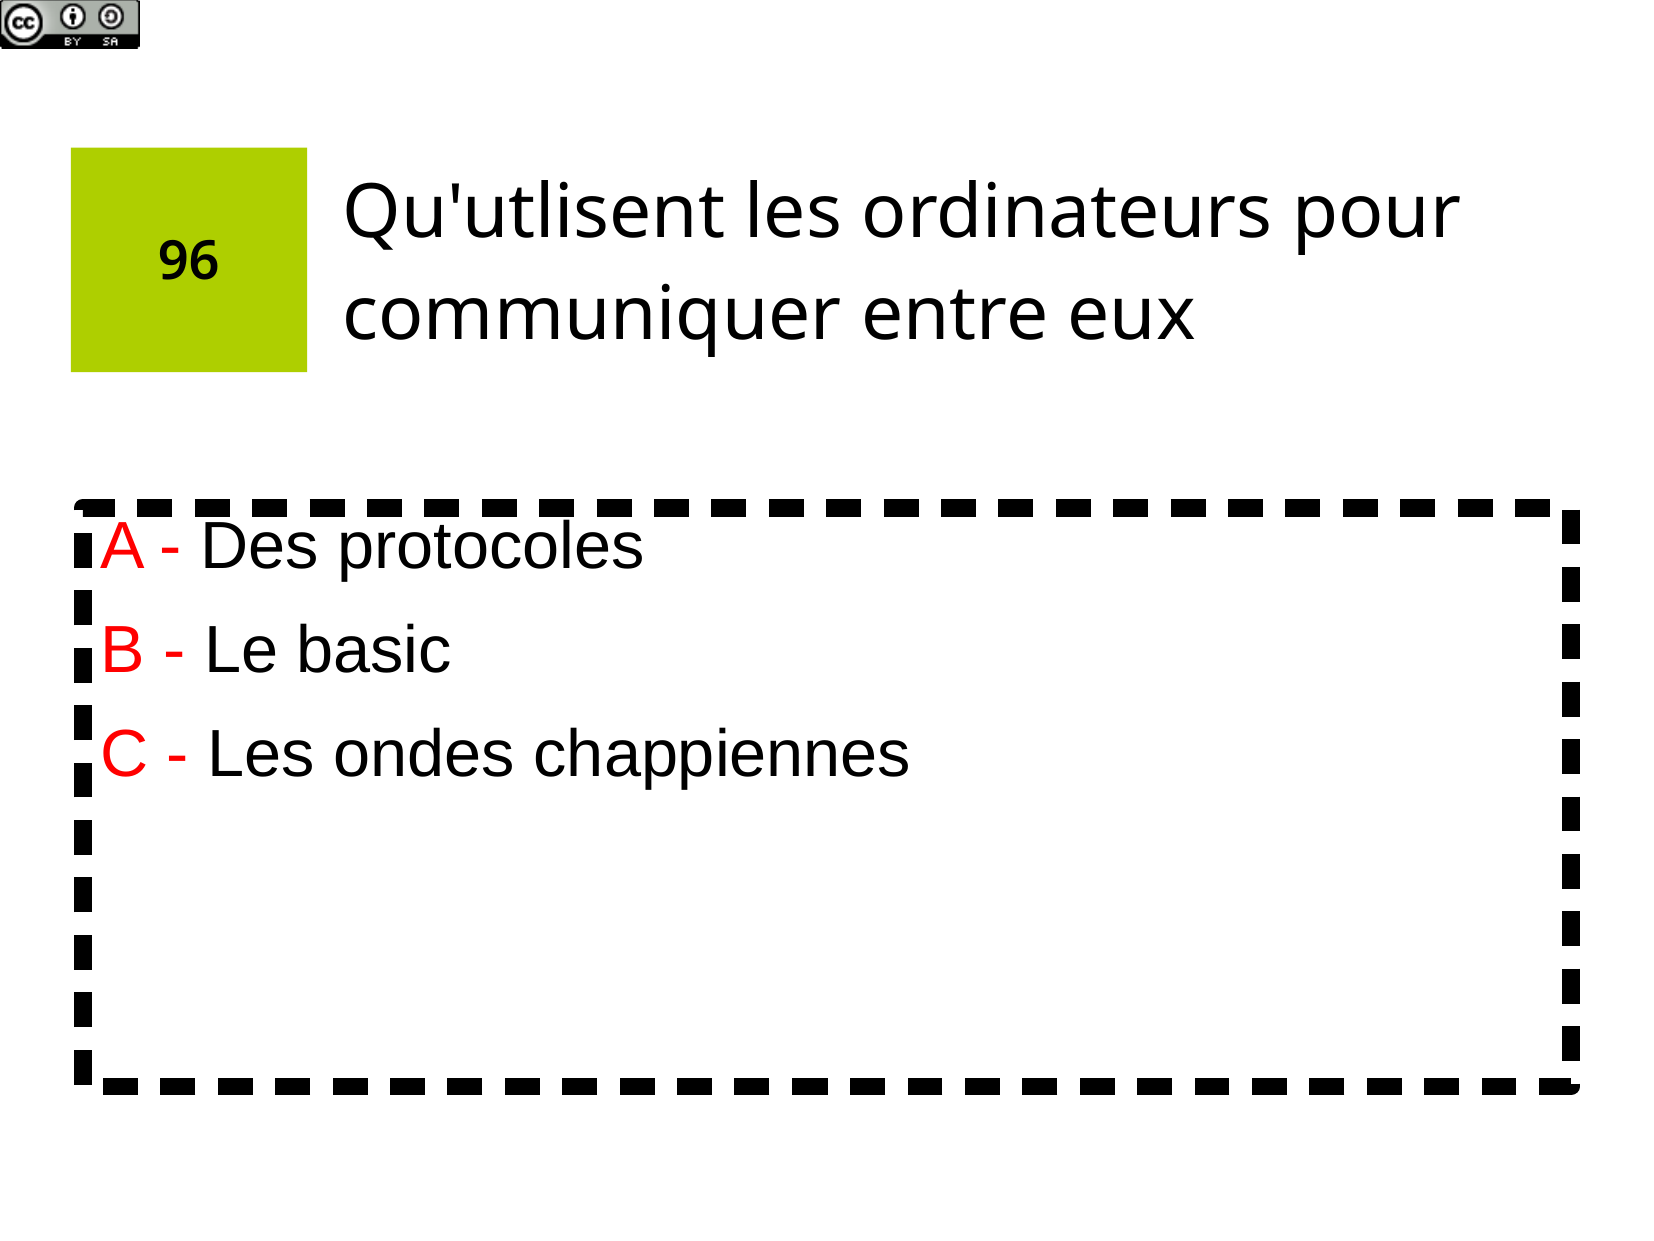

# Qu'utlisent les ordinateurs pour communiquer entre eux
96
Des protocoles
Le basic
Les ondes chappiennes